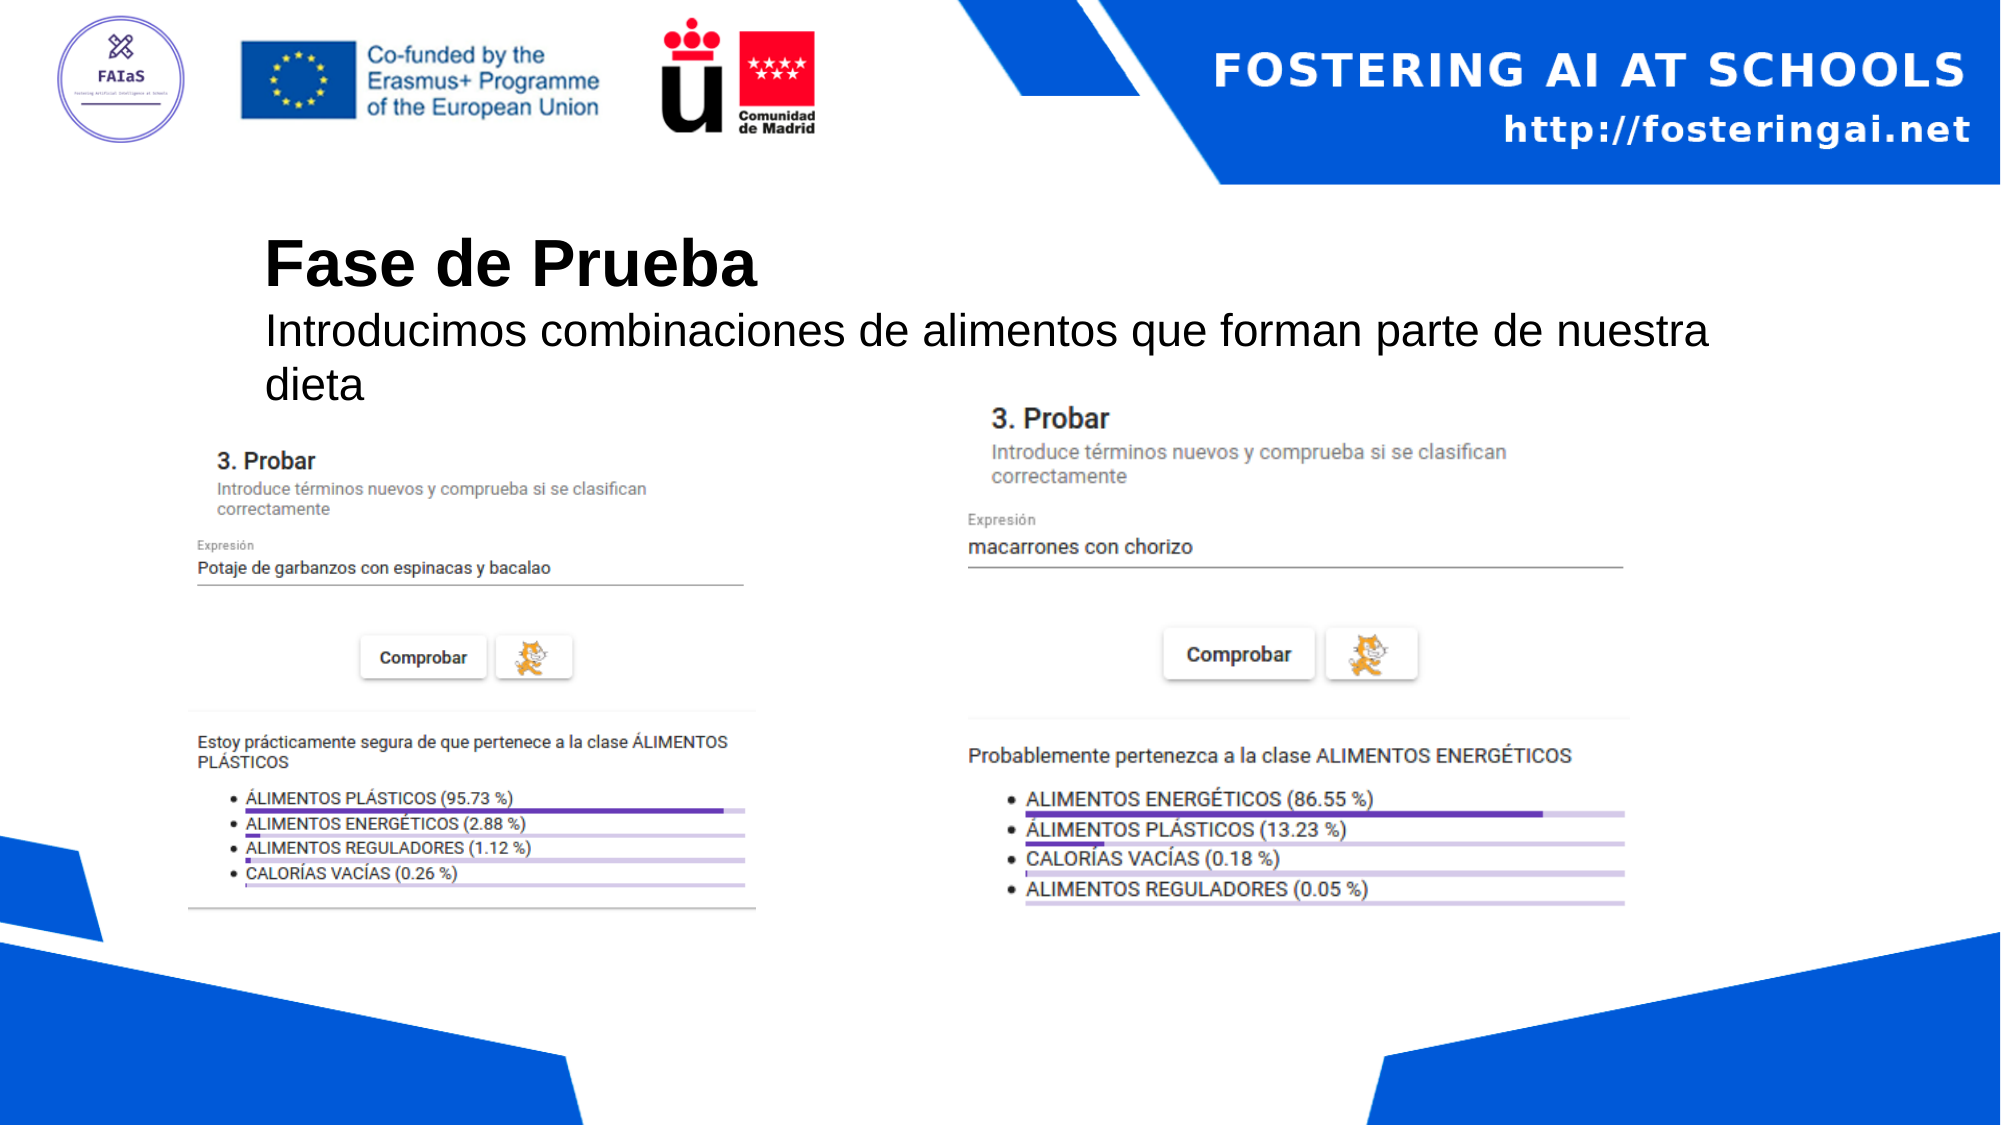

# Fase de Prueba
Introducimos combinaciones de alimentos que forman parte de nuestra dieta